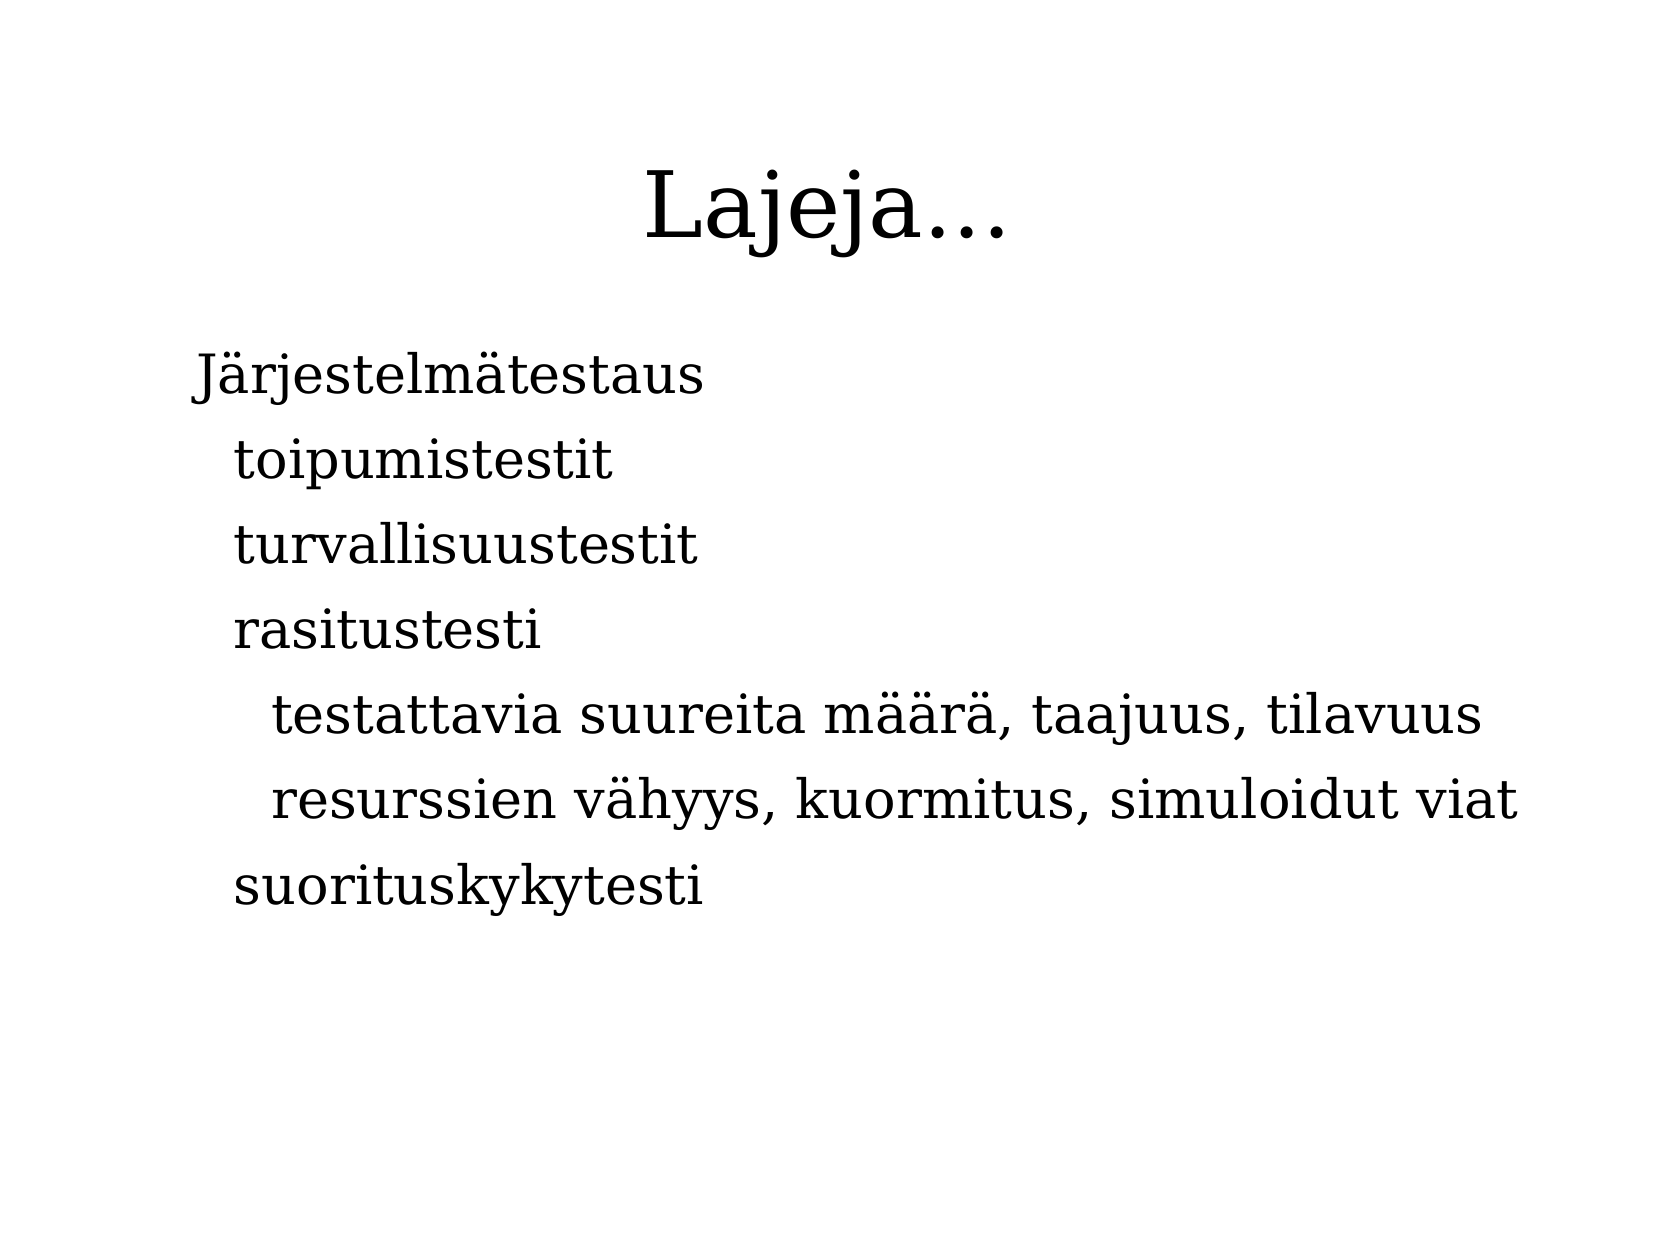

# Lajeja...
Järjestelmätestaus
toipumistestit
turvallisuustestit
rasitustesti
testattavia suureita määrä, taajuus, tilavuus
resurssien vähyys, kuormitus, simuloidut viat
suorituskykytesti